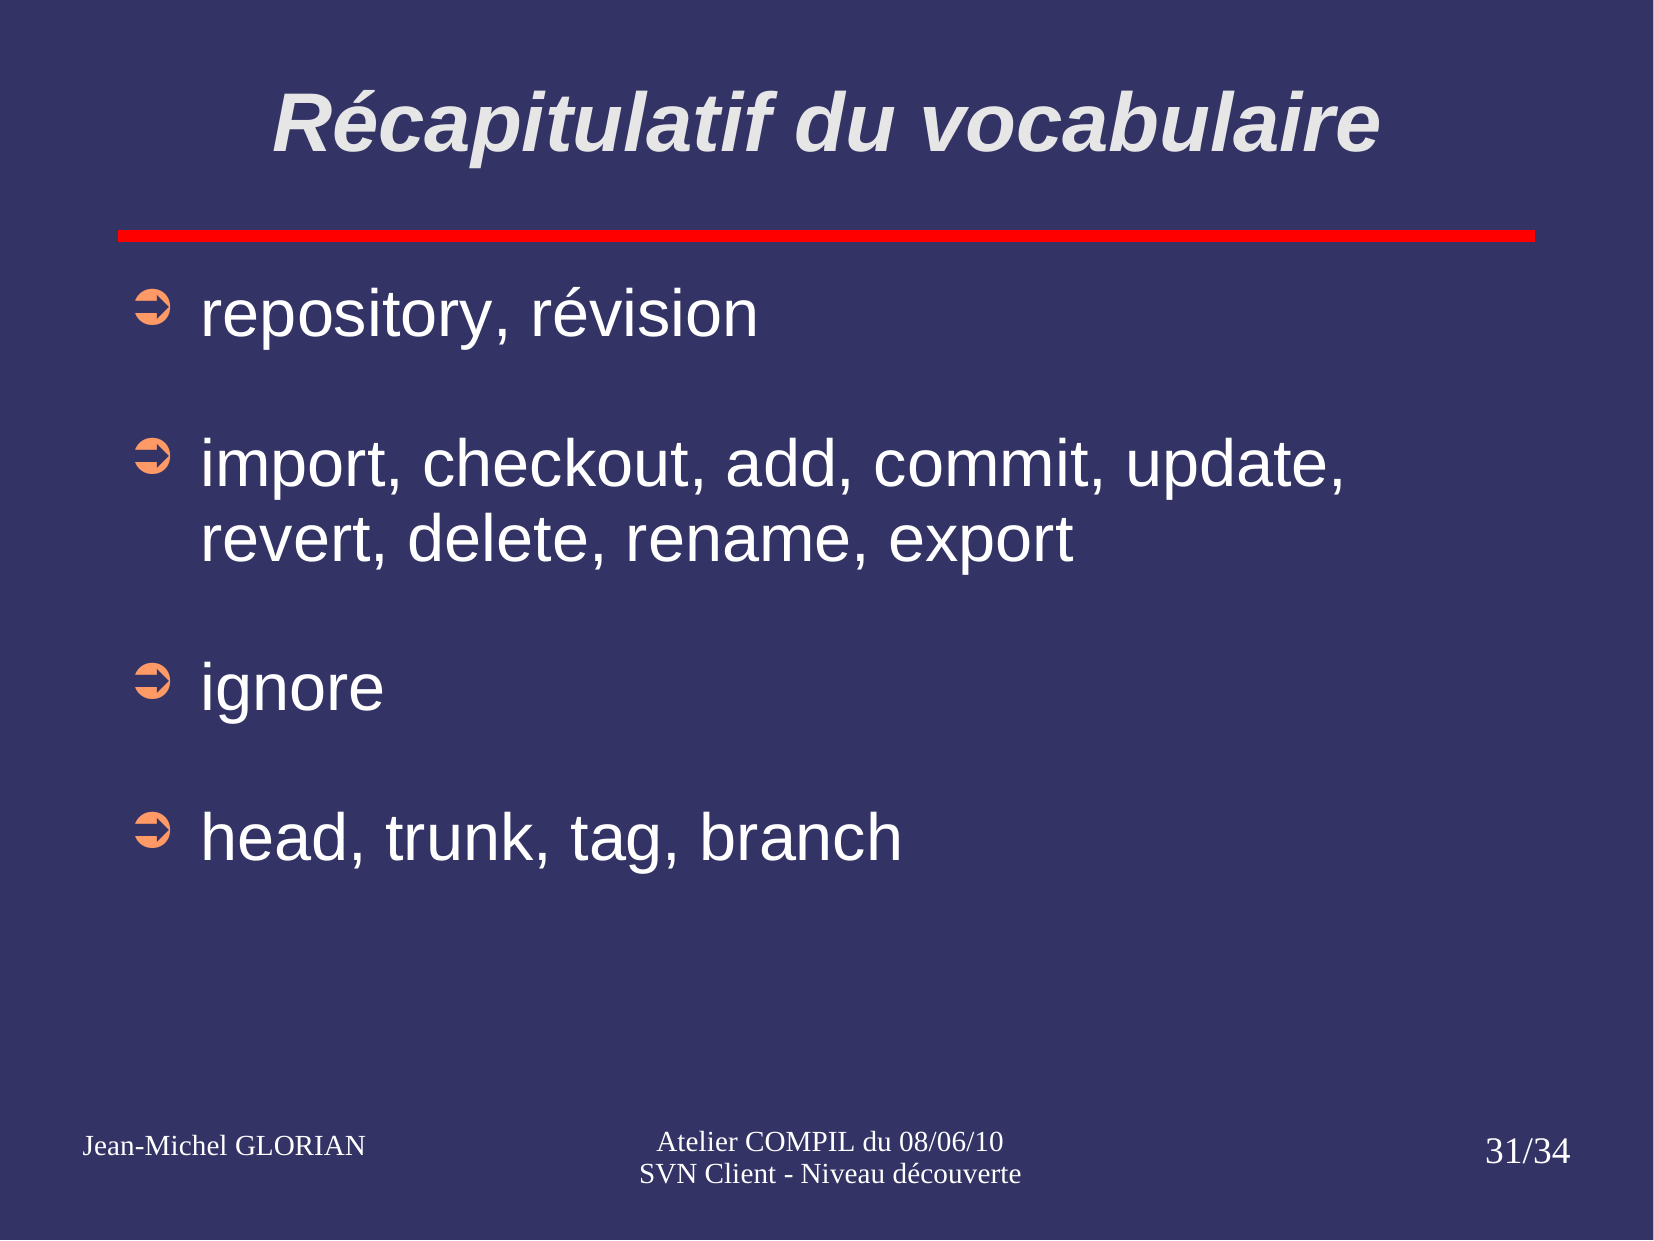

# Récapitulatif du vocabulaire
repository, révision
import, checkout, add, commit, update,
revert, delete, rename, export
ignore
head, trunk, tag, branch